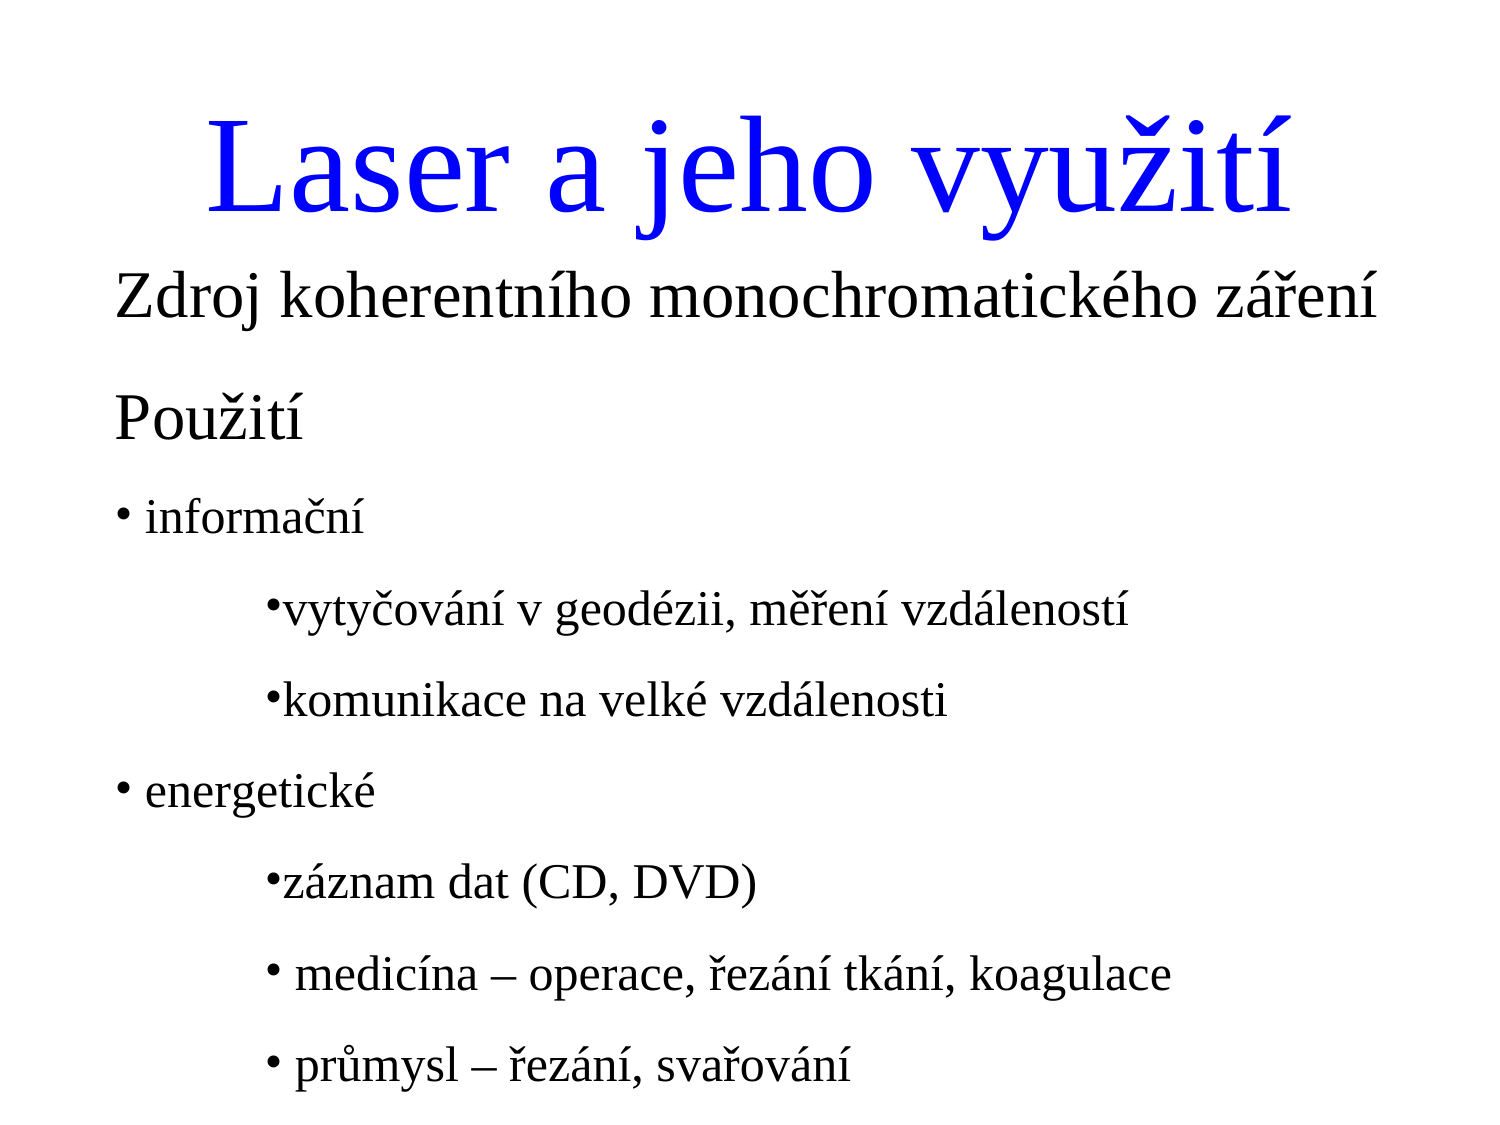

Laser a jeho využití
Zdroj koherentního monochromatického záření
Použití
 informační
vytyčování v geodézii, měření vzdáleností
komunikace na velké vzdálenosti
 energetické
záznam dat (CD, DVD)
 medicína – operace, řezání tkání, koagulace
 průmysl – řezání, svařování